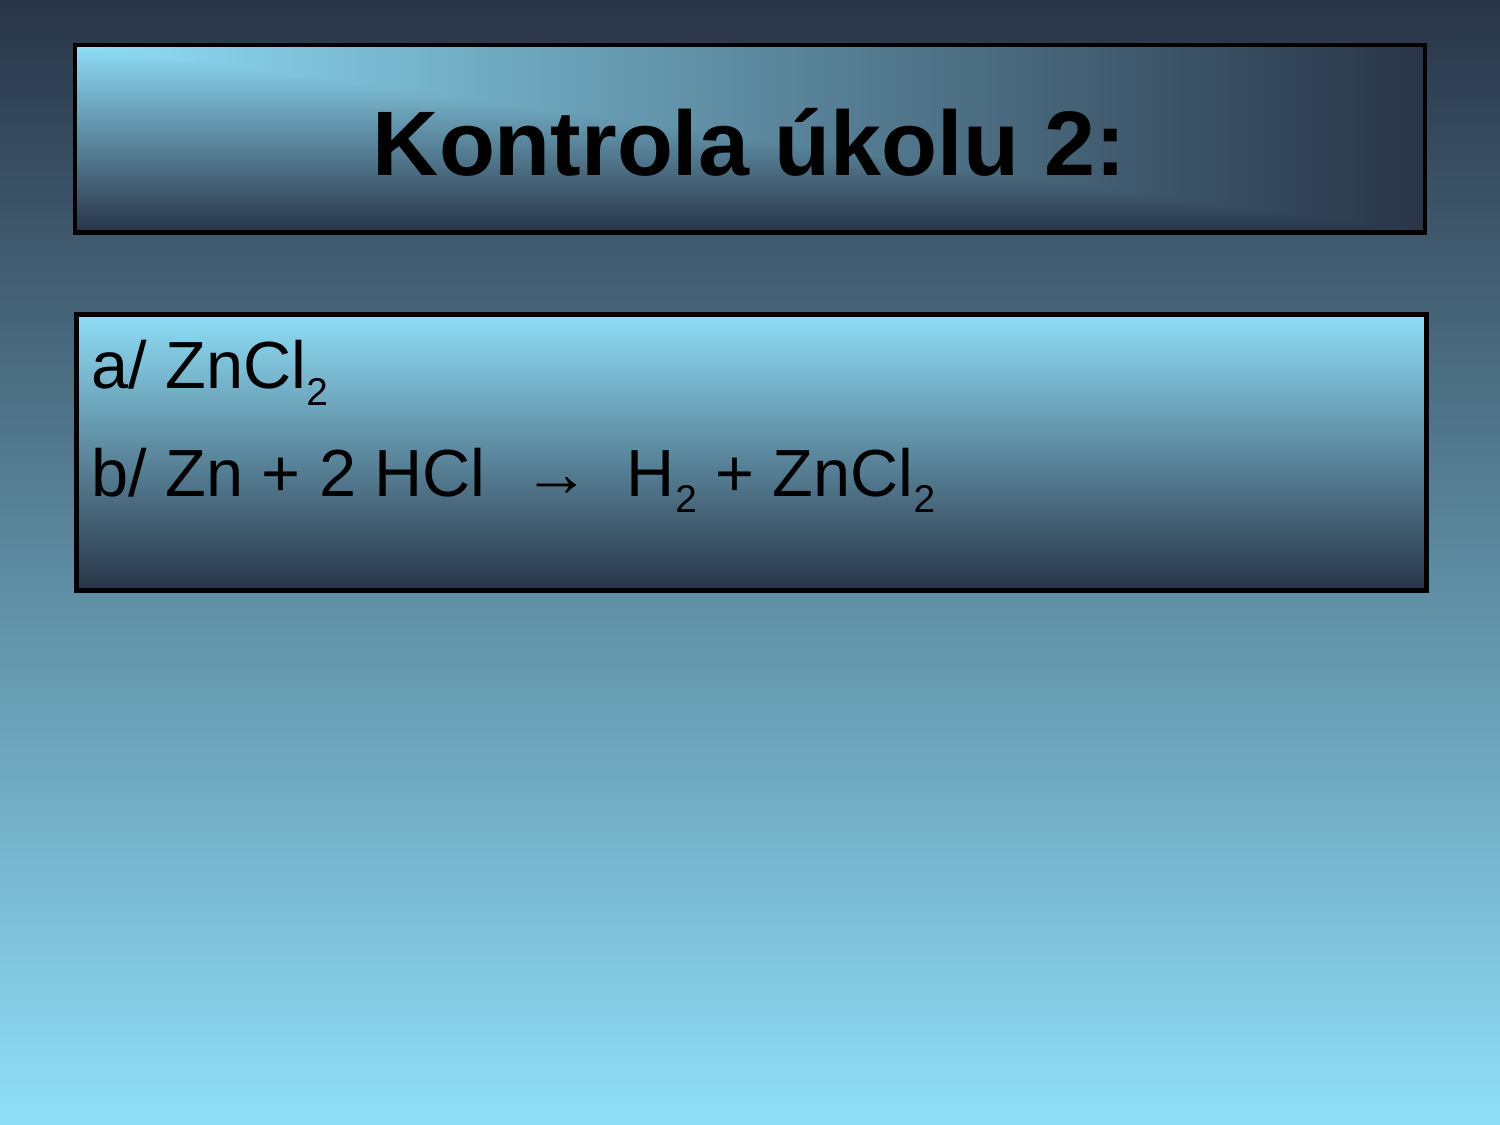

# Kontrola úkolu 2:
a/ ZnCl2
b/ Zn + 2 HCl → H2 + ZnCl2